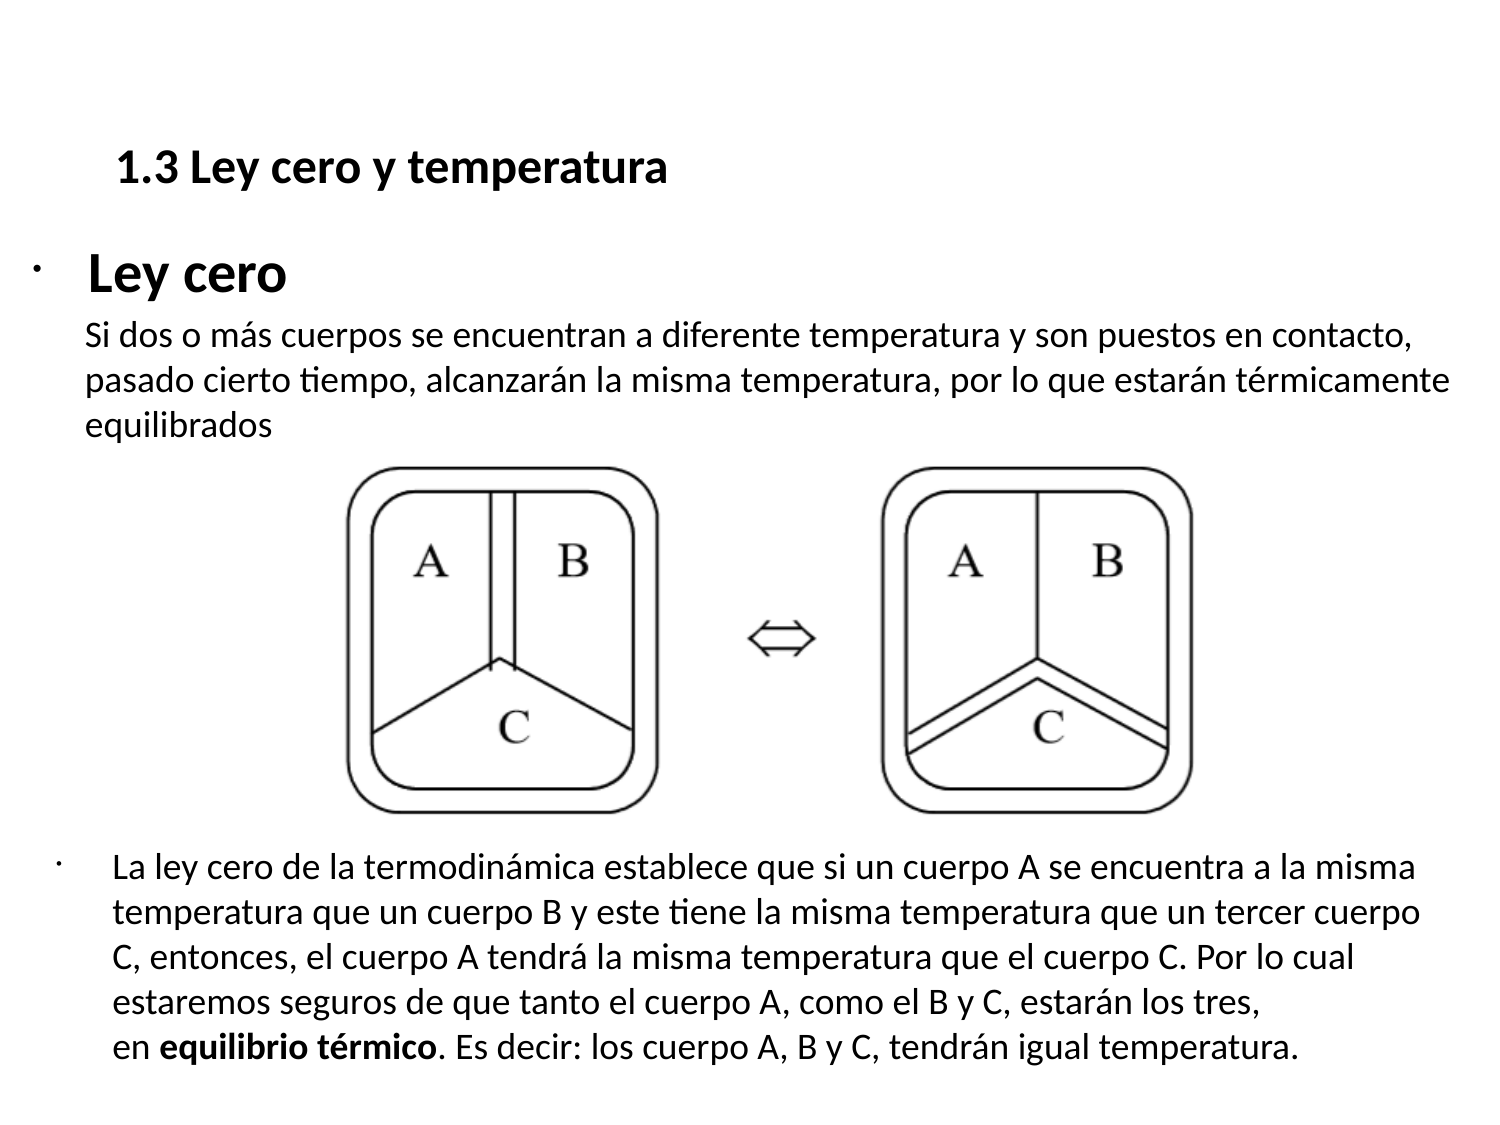

1.3 Ley cero y temperatura
Ley cero
Si dos o más cuerpos se encuentran a diferente temperatura y son puestos en contacto, pasado cierto tiempo, alcanzarán la misma temperatura, por lo que estarán térmicamente equilibrados
# La ley cero de la termodinámica establece que si un cuerpo A se encuentra a la misma temperatura que un cuerpo B y este tiene la misma temperatura que un tercer cuerpo C, entonces, el cuerpo A tendrá la misma temperatura que el cuerpo C. Por lo cual estaremos seguros de que tanto el cuerpo A, como el B y C, estarán los tres, en equilibrio térmico. Es decir: los cuerpo A, B y C, tendrán igual temperatura.